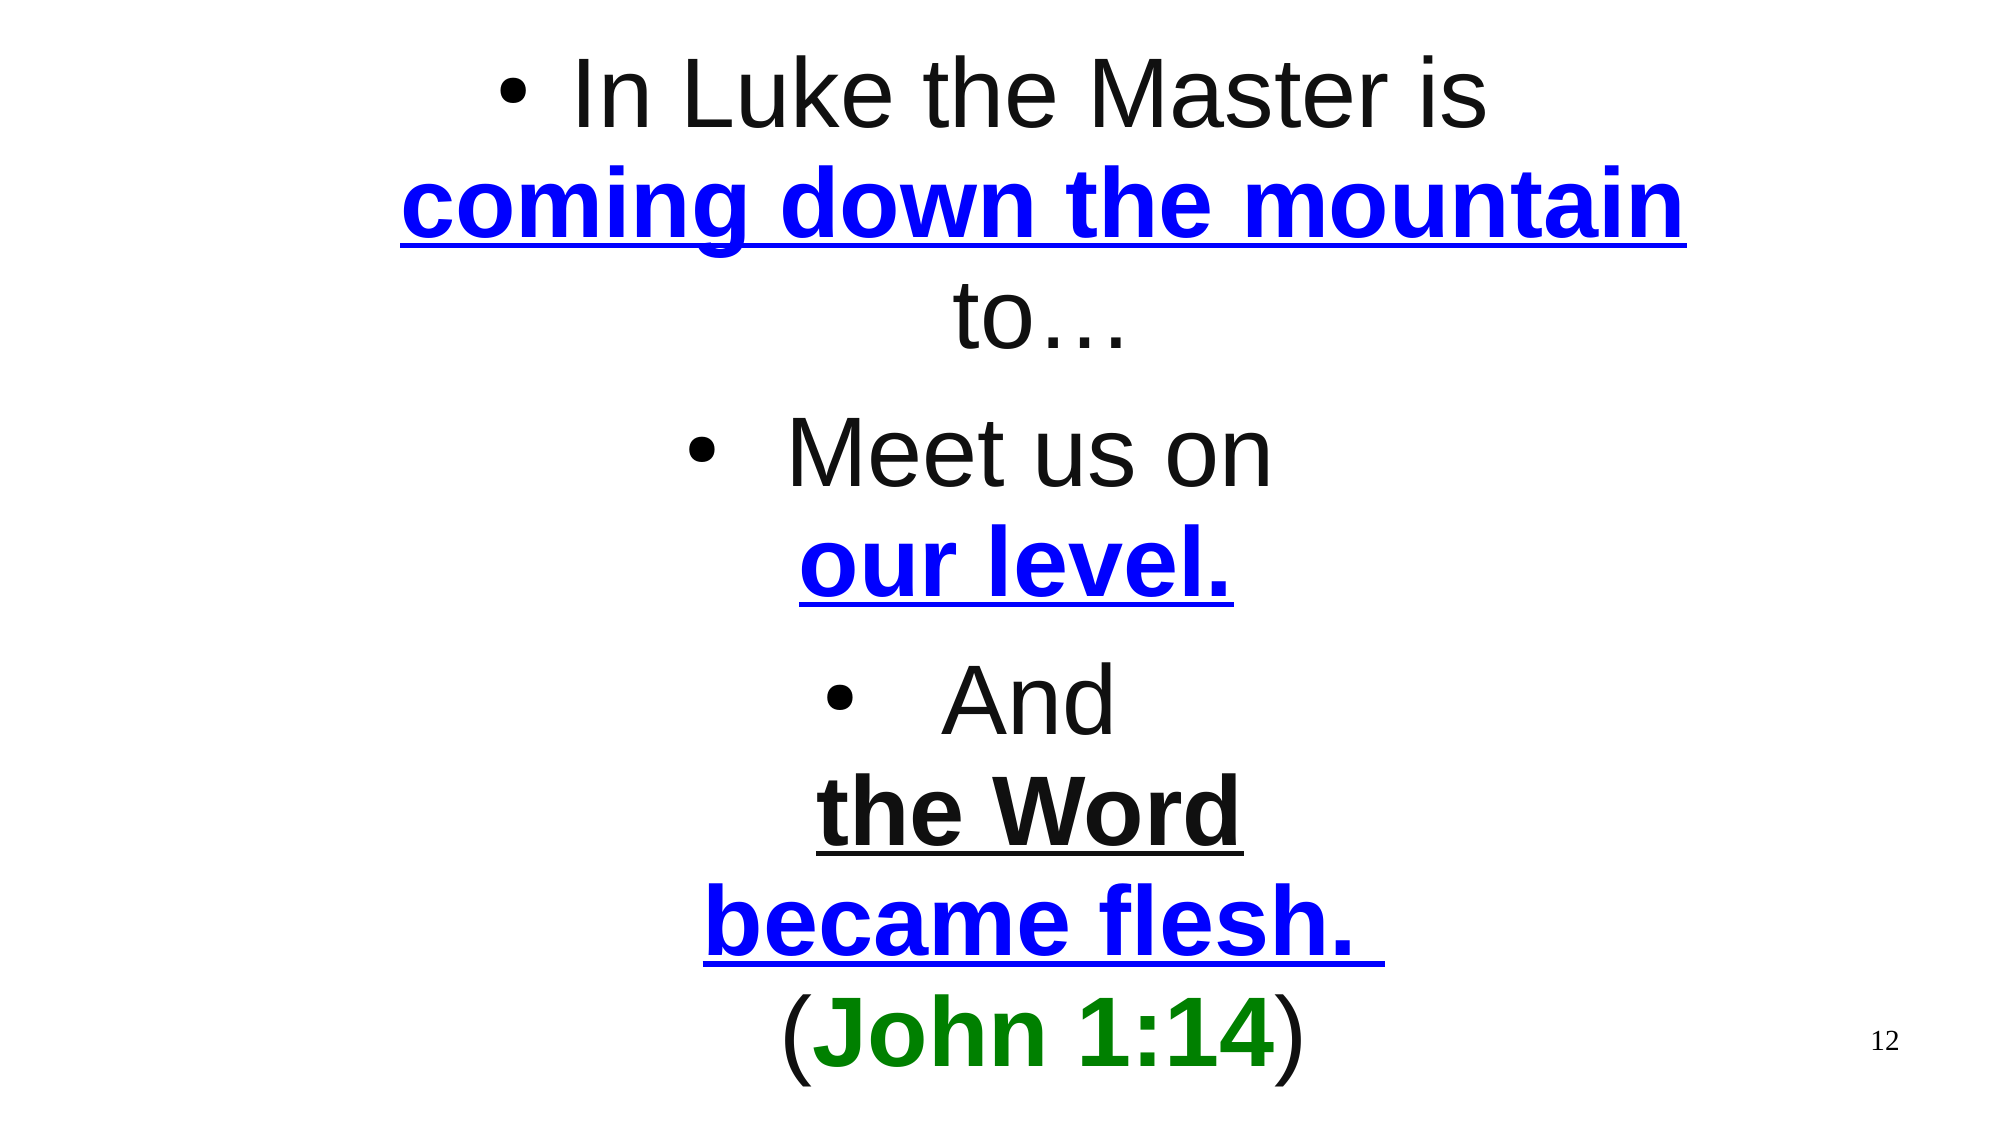

# In Luke the Master is coming down the mountain to…
Meet us on
our level.
And
the Word
became flesh.
(John 1:14)
12